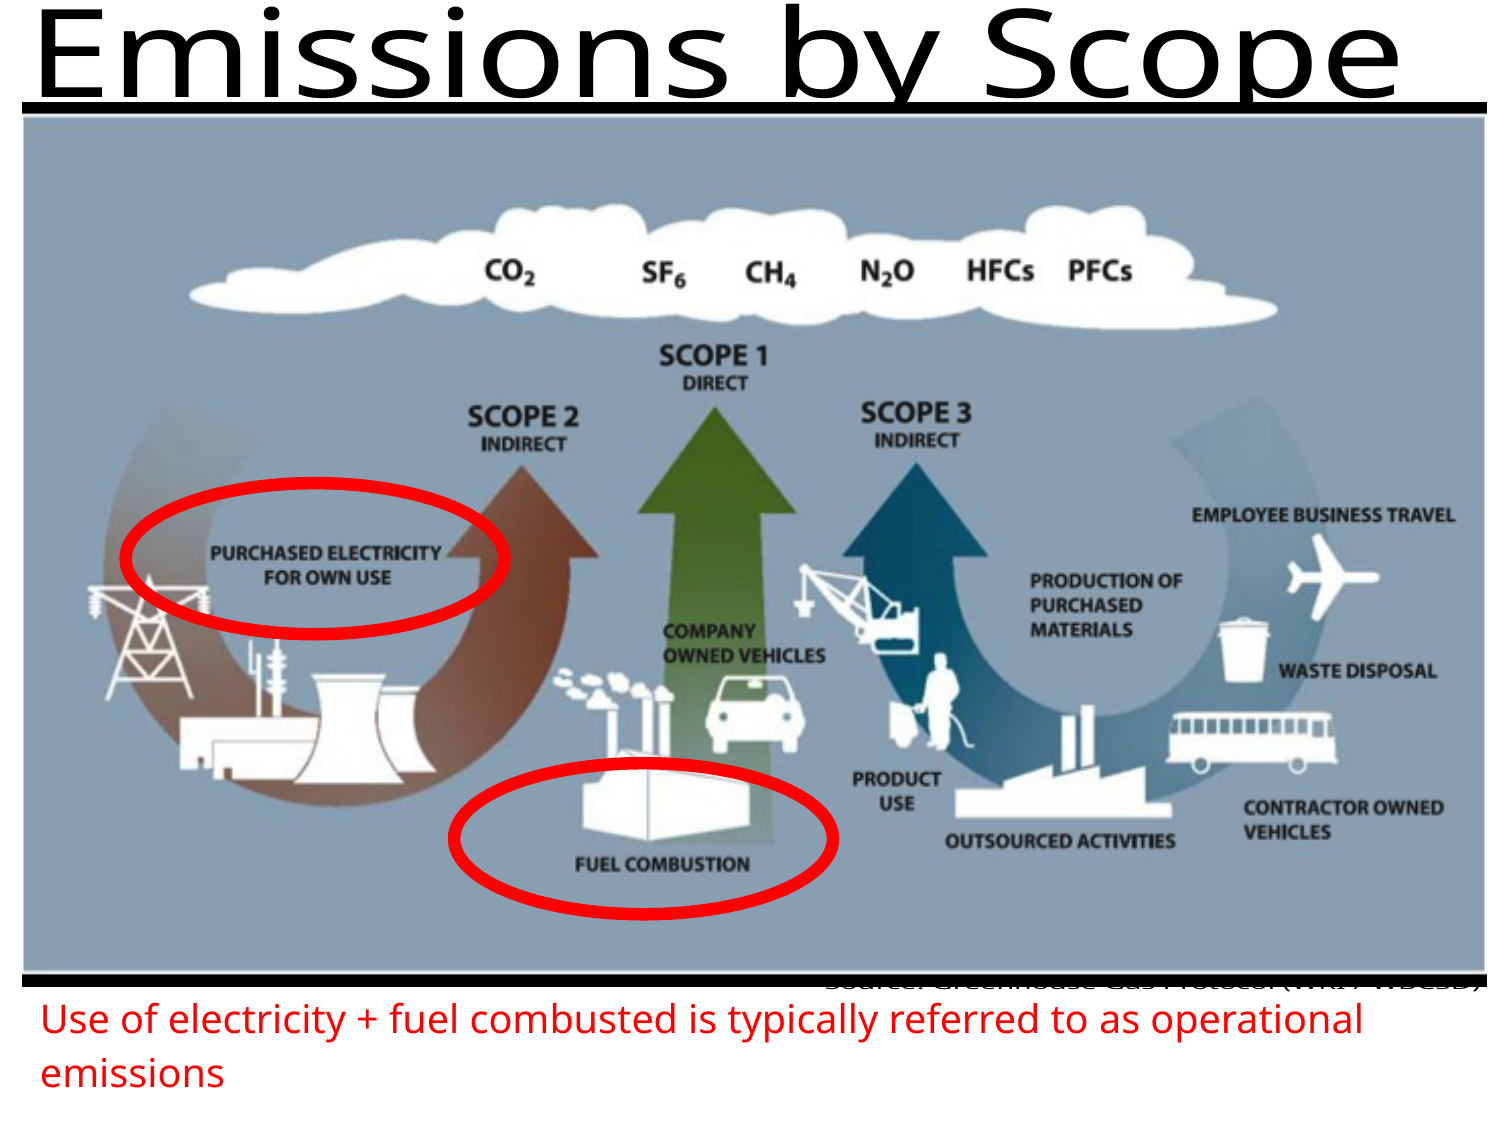

Emissions by Scope
Source: Greenhouse Gas Protocol (WRI / WBCSD)
Use of electricity + fuel combusted is typically referred to as operational emissions
AUDE Conference 2011